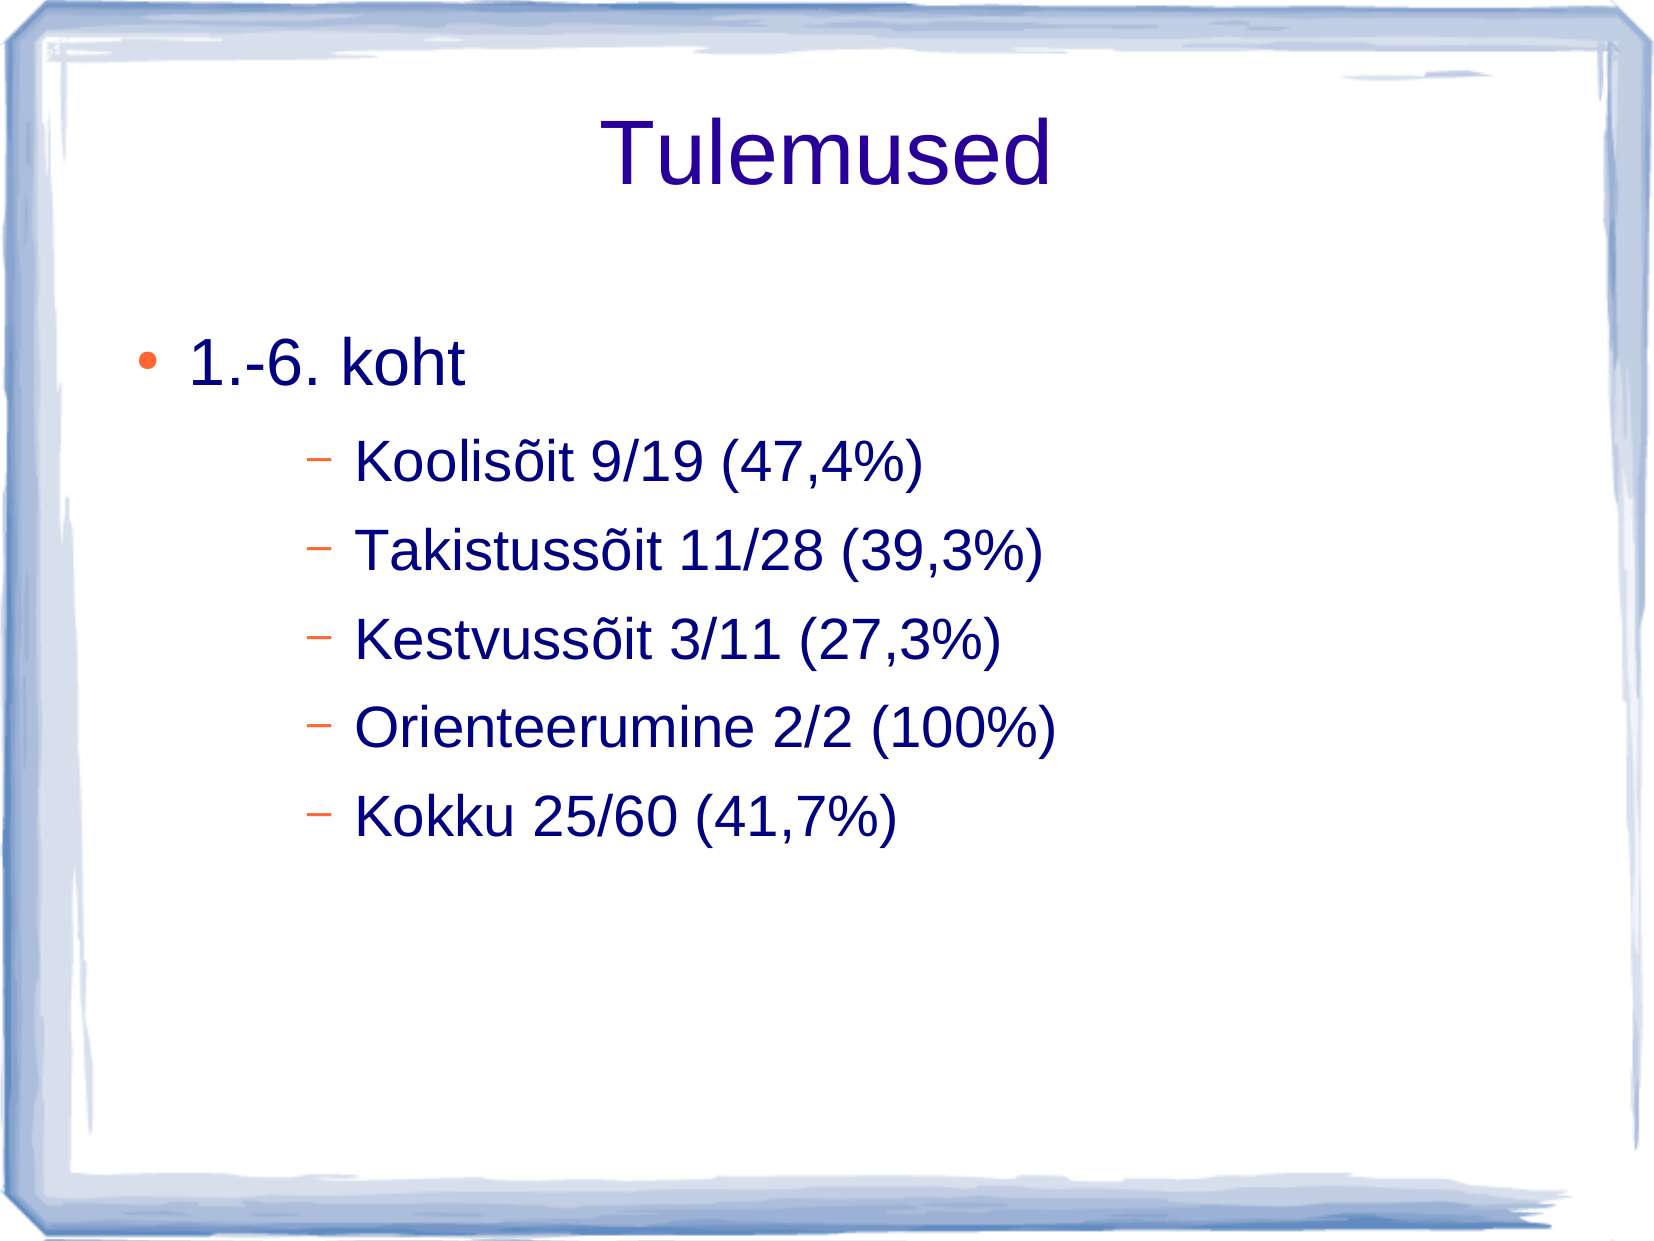

# Tulemused
1.-6. koht
Koolisõit 9/19 (47,4%)
Takistussõit 11/28 (39,3%)
Kestvussõit 3/11 (27,3%)
Orienteerumine 2/2 (100%)
Kokku 25/60 (41,7%)